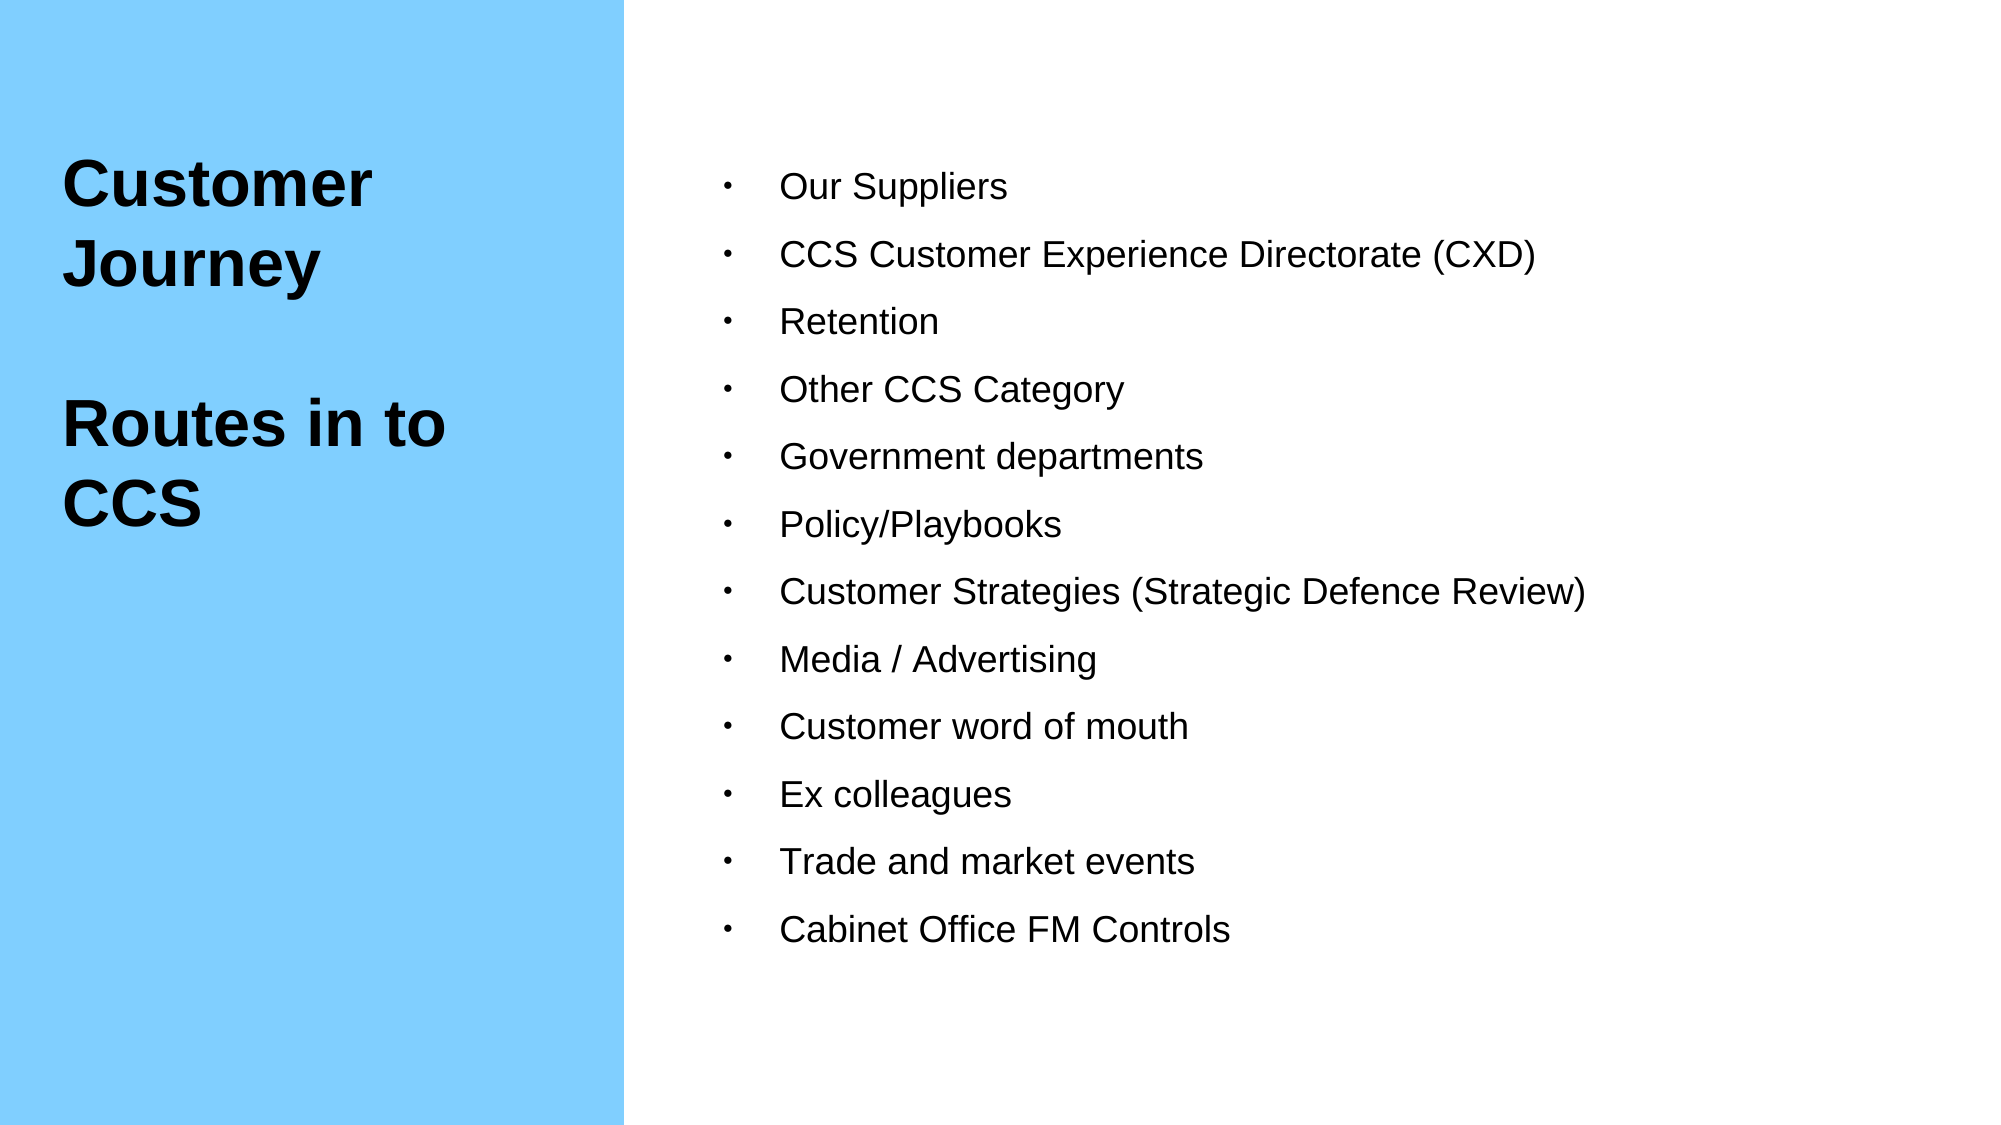

Customer Journey
Routes in to CCS
# Our Suppliers
CCS Customer Experience Directorate (CXD)
Retention
Other CCS Category
Government departments
Policy/Playbooks
Customer Strategies (Strategic Defence Review)
Media / Advertising
Customer word of mouth
Ex colleagues
Trade and market events
Cabinet Office FM Controls